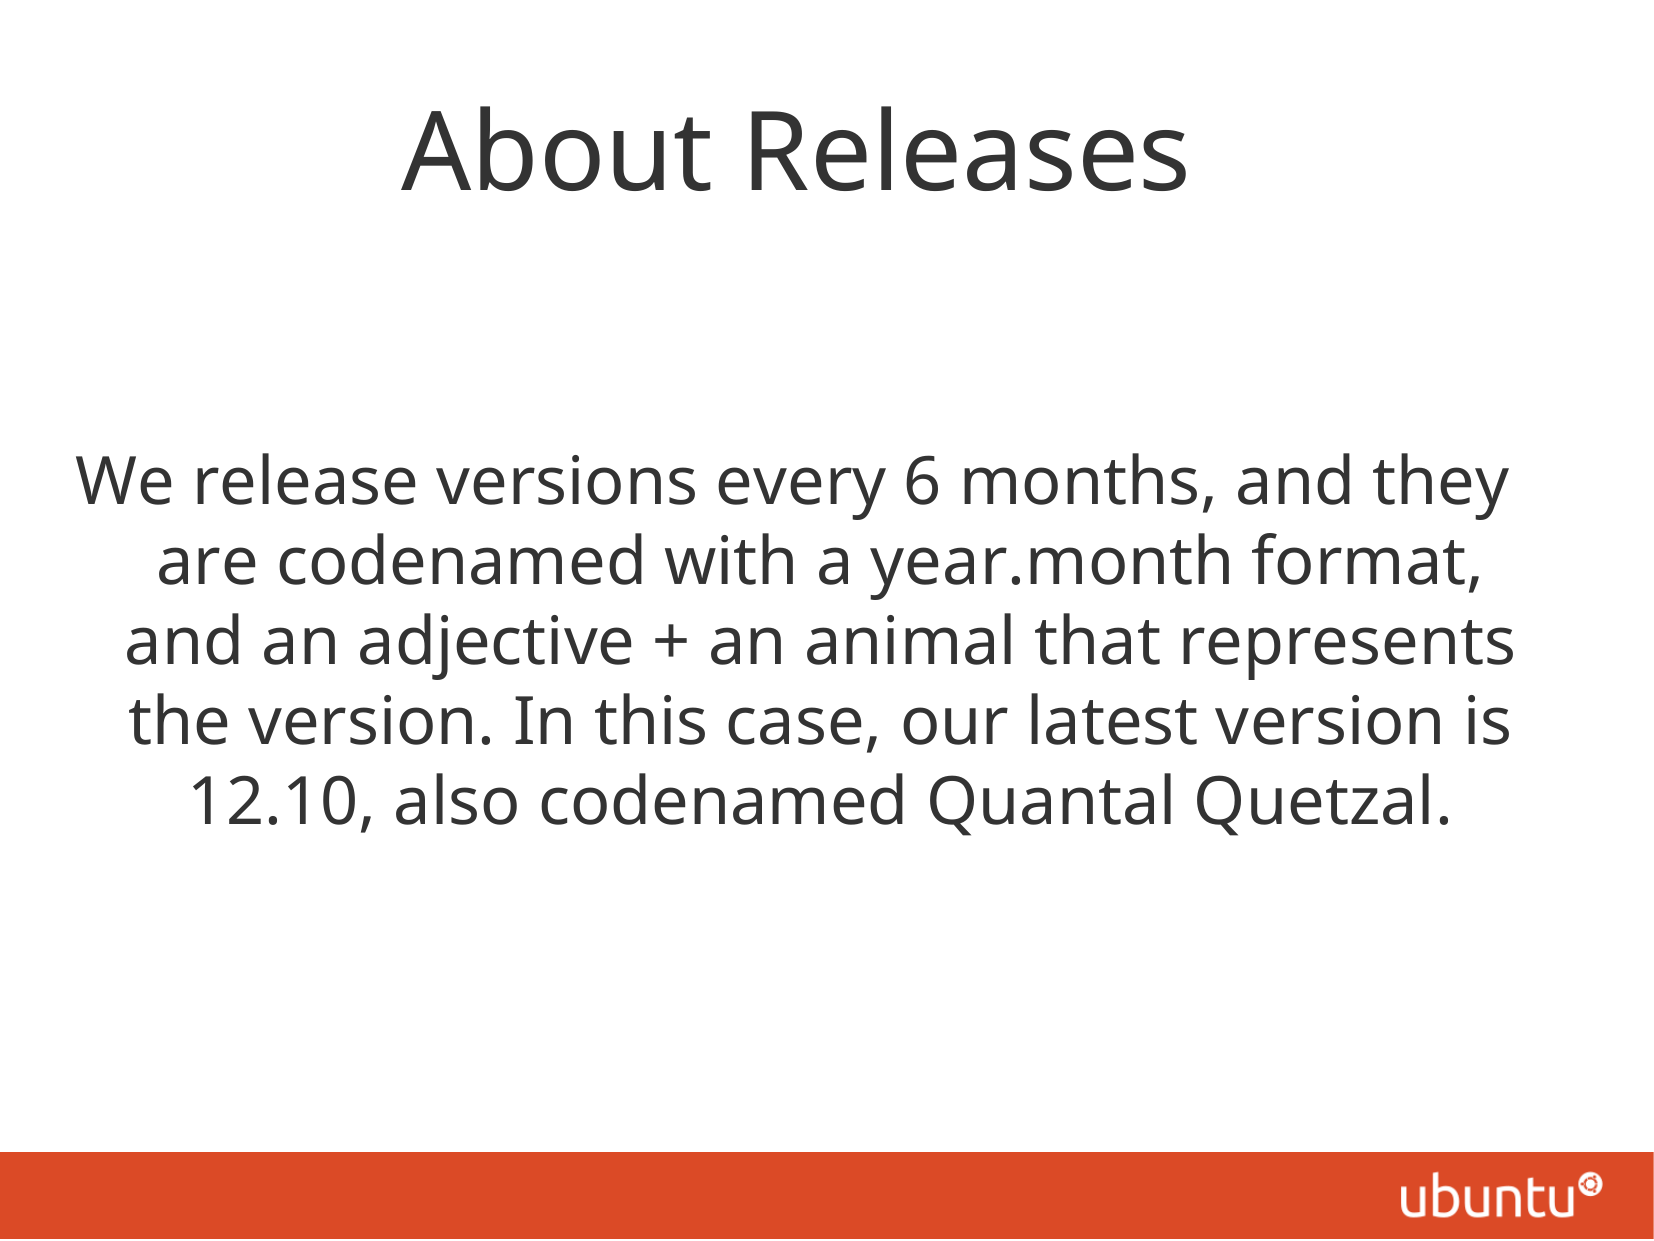

# About Releases
We release versions every 6 months, and they are codenamed with a year.month format, and an adjective + an animal that represents the version. In this case, our latest version is 12.10, also codenamed Quantal Quetzal.